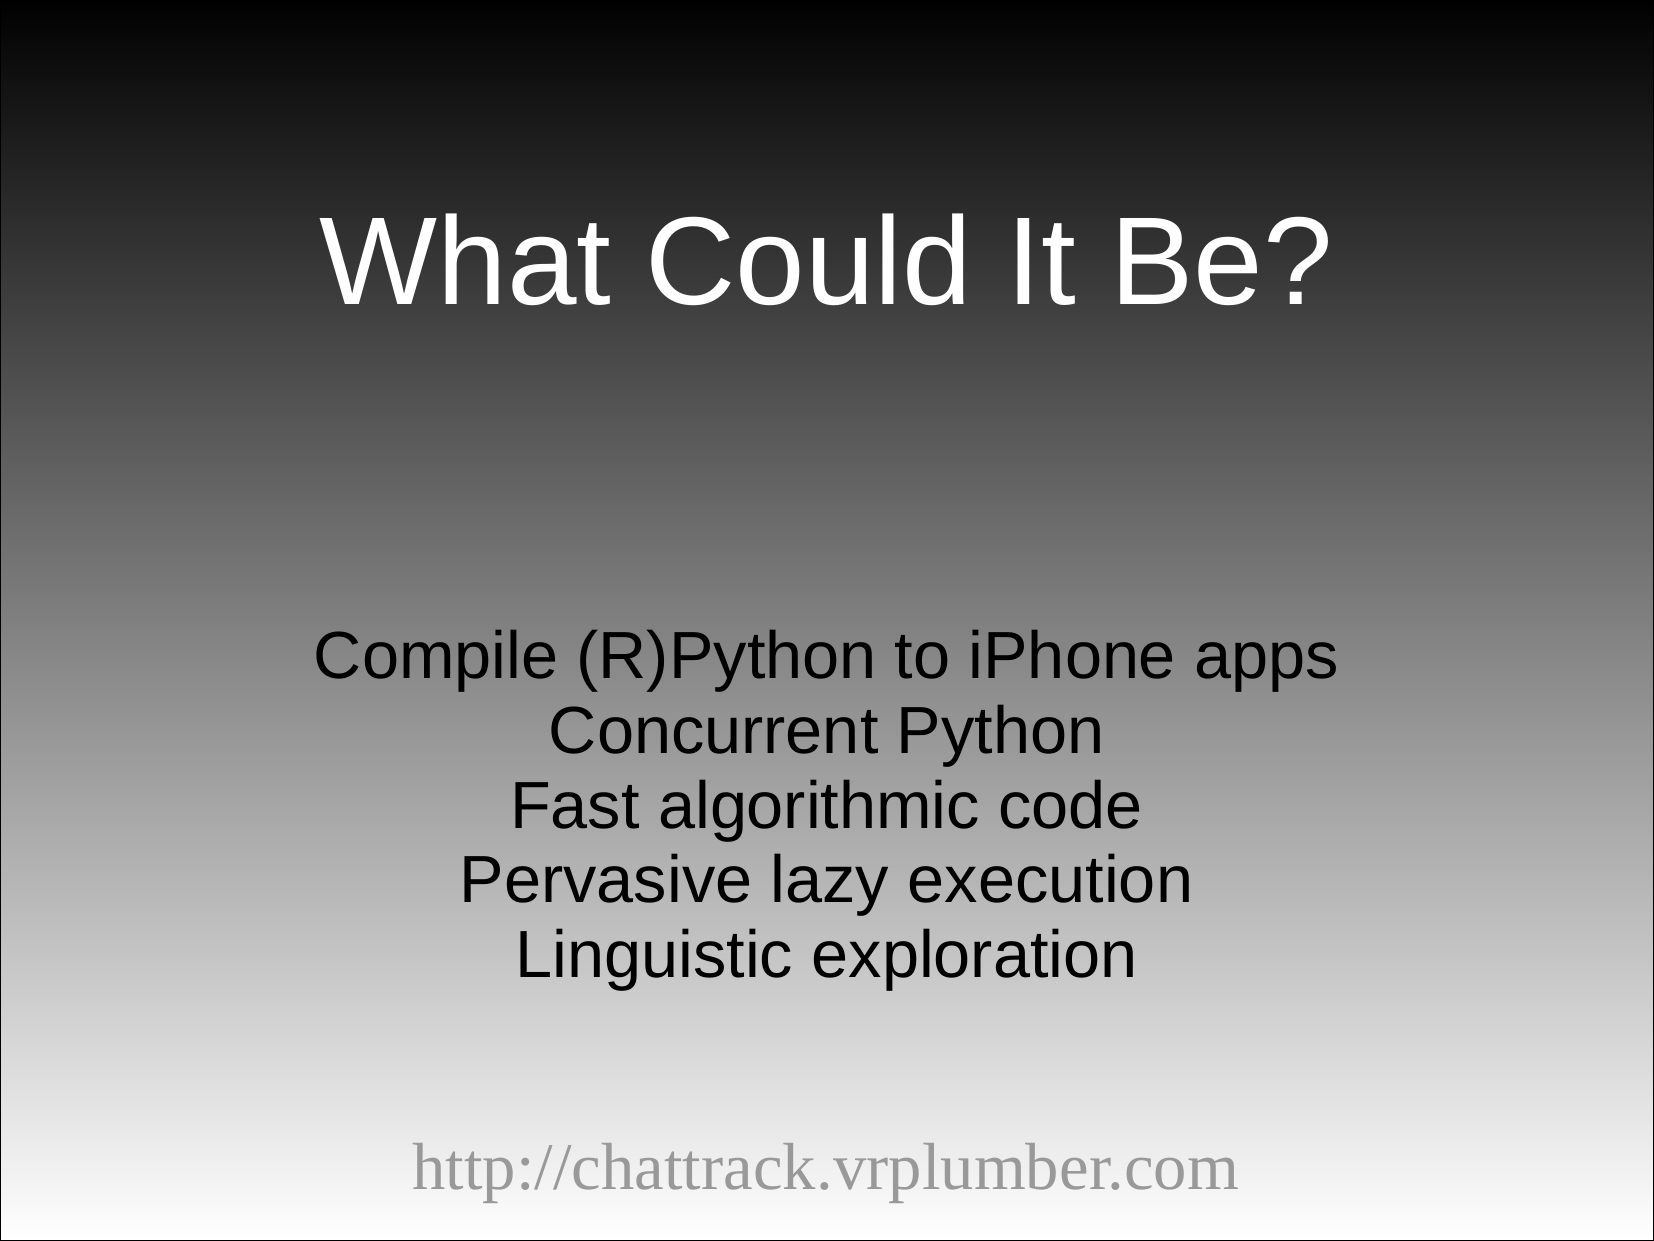

# What Could It Be?
Compile (R)Python to iPhone apps
Concurrent Python
Fast algorithmic code
Pervasive lazy execution
Linguistic exploration
http://chattrack.vrplumber.com
45